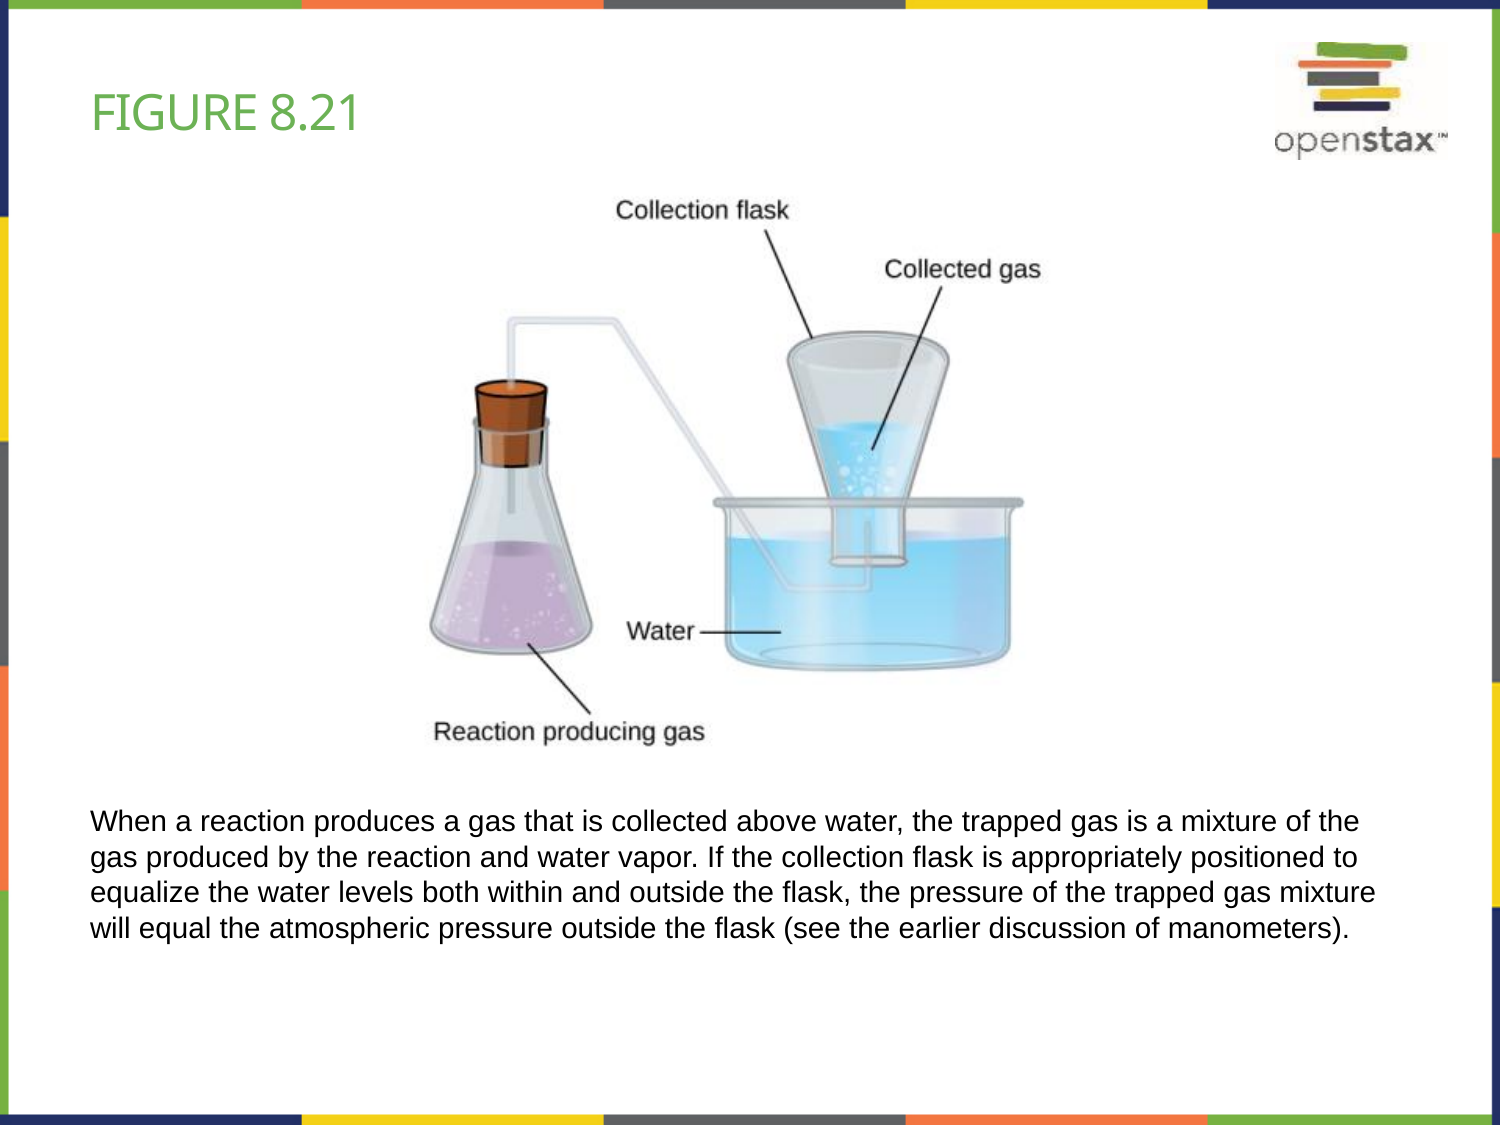

# Figure 8.21
When a reaction produces a gas that is collected above water, the trapped gas is a mixture of the gas produced by the reaction and water vapor. If the collection flask is appropriately positioned to equalize the water levels both within and outside the flask, the pressure of the trapped gas mixture will equal the atmospheric pressure outside the flask (see the earlier discussion of manometers).